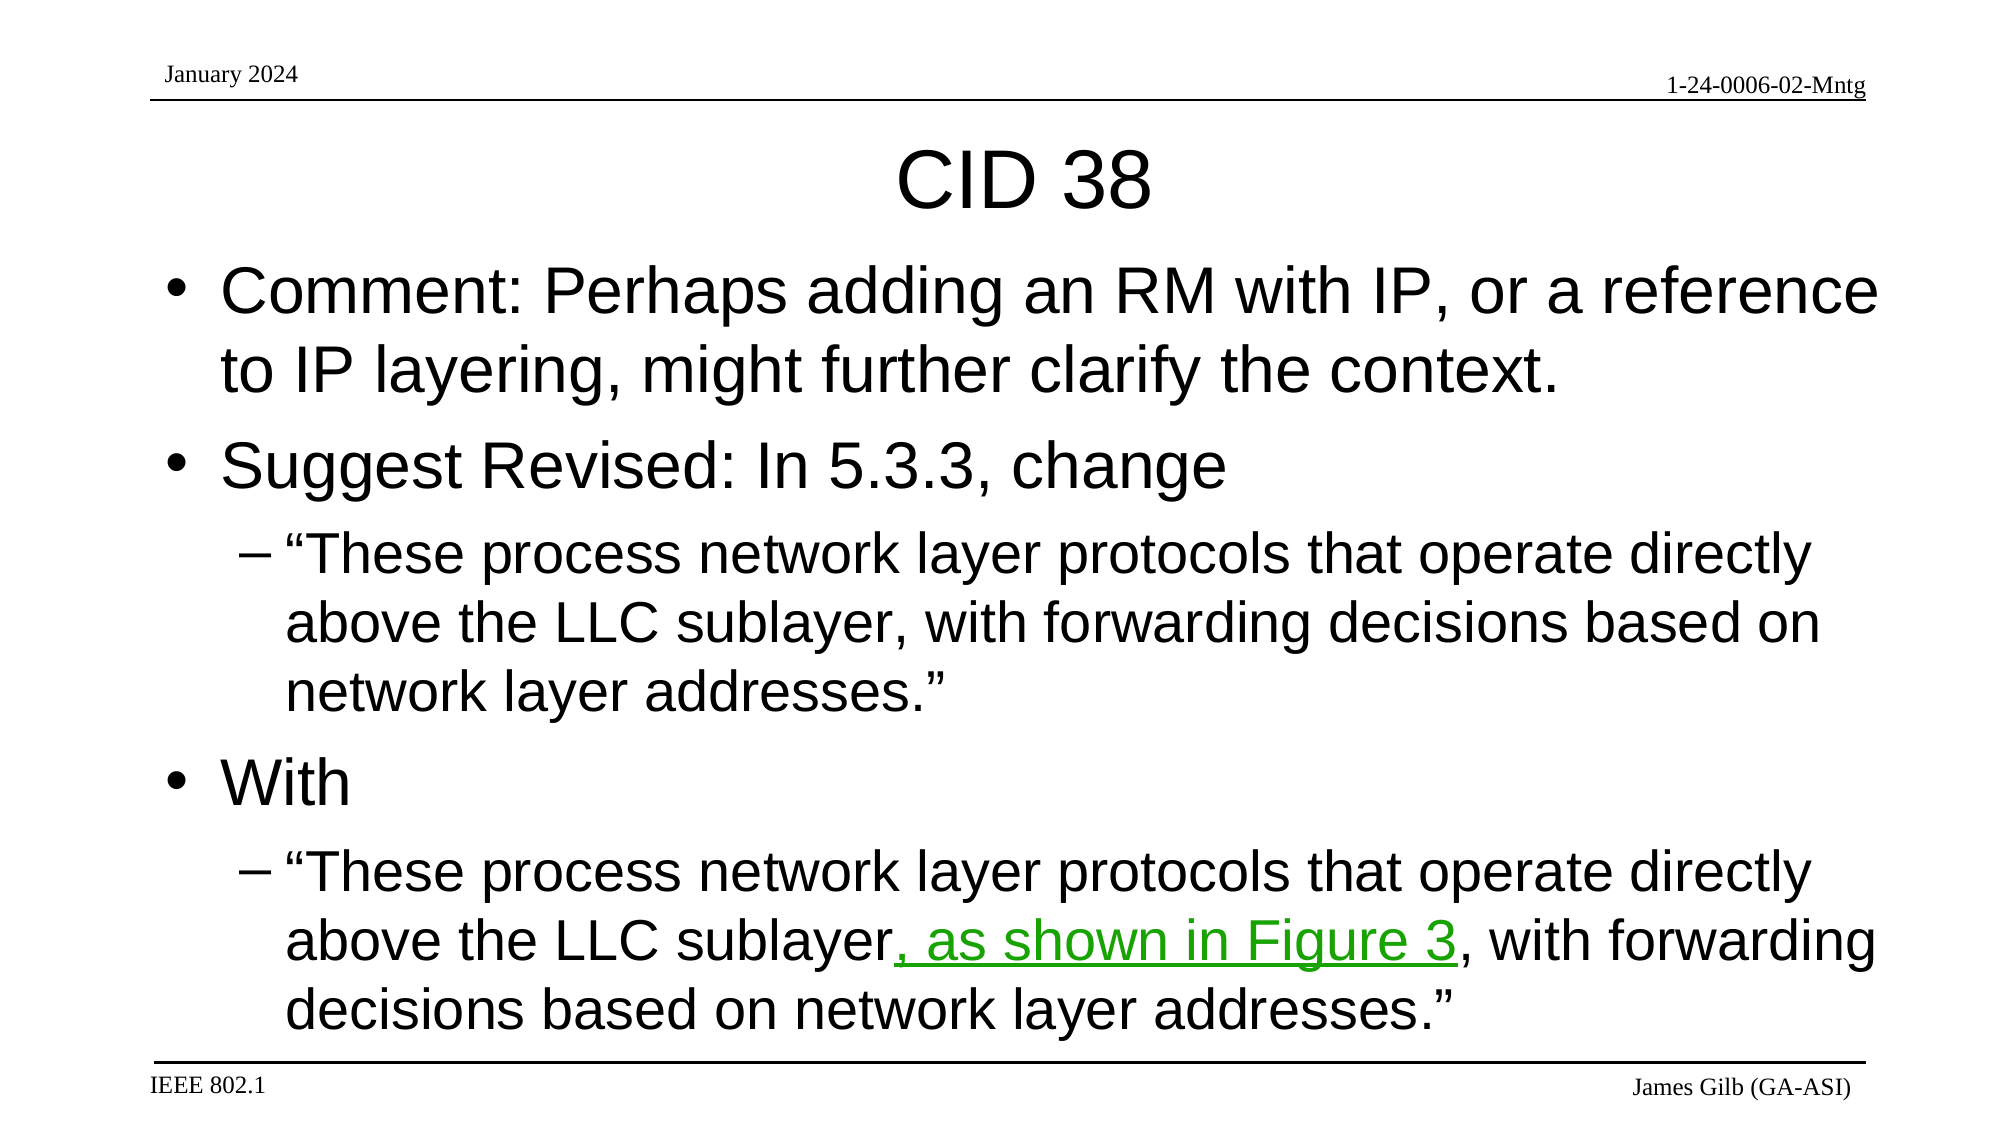

# CID 38
Comment: Perhaps adding an RM with IP, or a reference to IP layering, might further clarify the context.
Suggest Revised: In 5.3.3, change
“These process network layer protocols that operate directly above the LLC sublayer, with forwarding decisions based on network layer addresses.”
With
“These process network layer protocols that operate directly above the LLC sublayer, as shown in Figure 3, with forwarding decisions based on network layer addresses.”